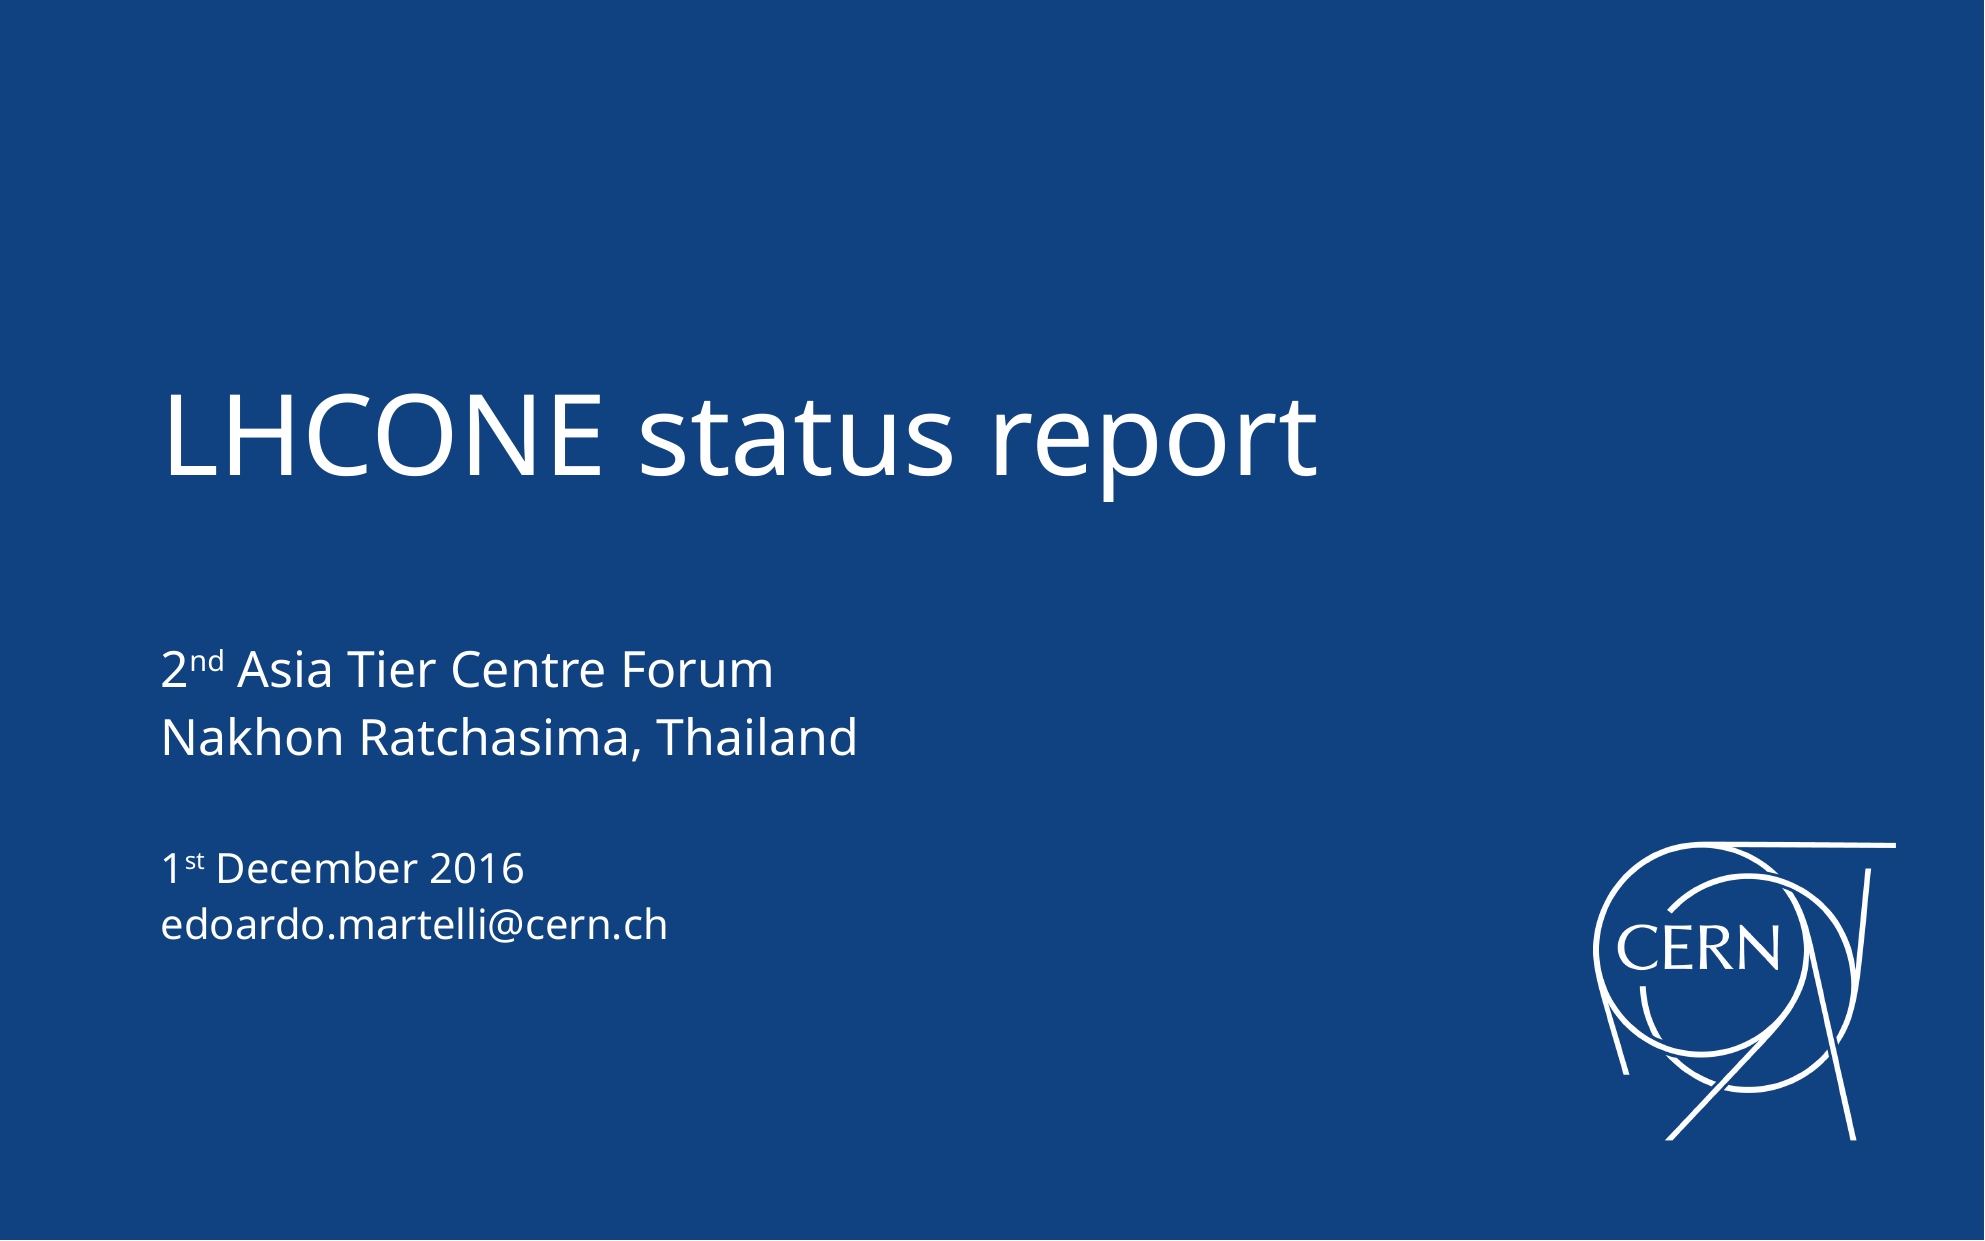

# LHCONE status report 2nd Asia Tier Centre Forum Nakhon Ratchasima, Thailand 1st December 2016 edoardo.martelli@cern.ch